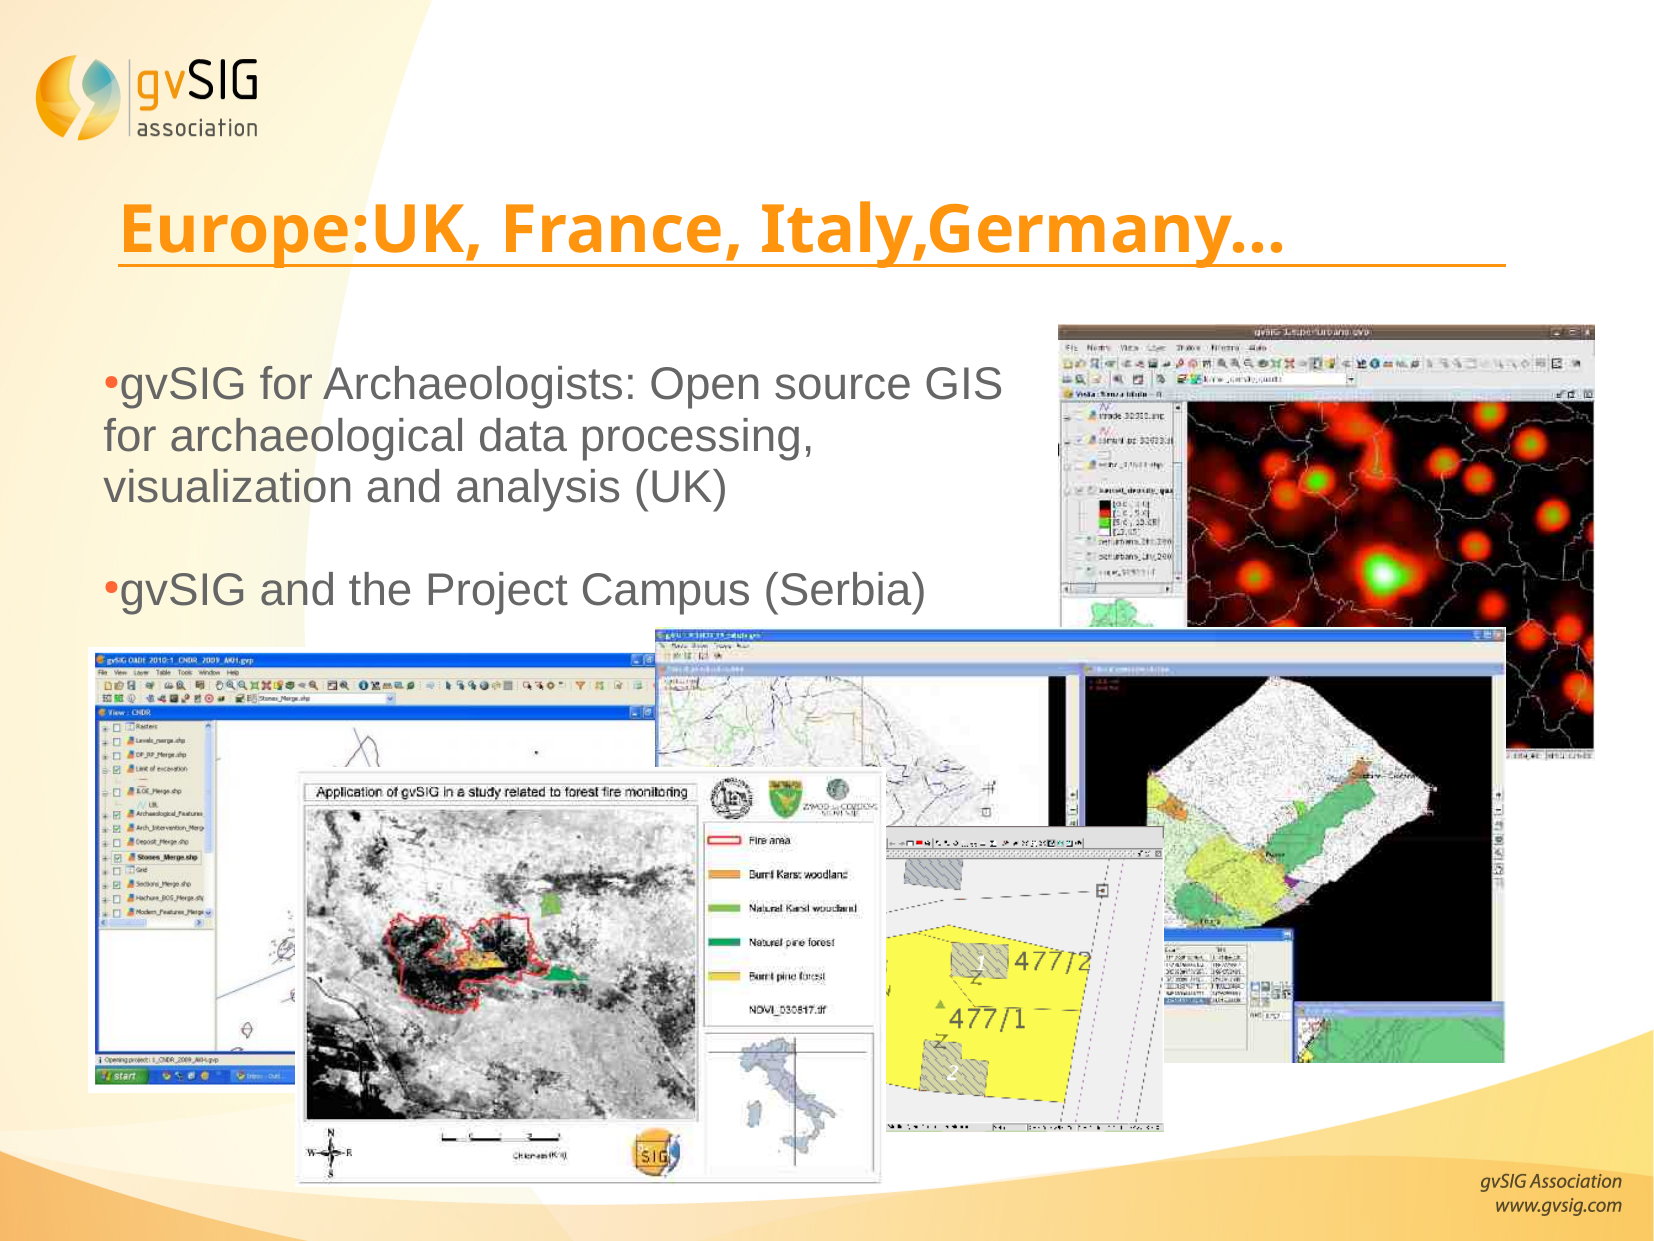

# Europe:UK, France, Italy,Germany...
gvSIG for Archaeologists: Open source GIS for archaeological data processing, visualization and analysis (UK)
gvSIG and the Project Campus (Serbia)